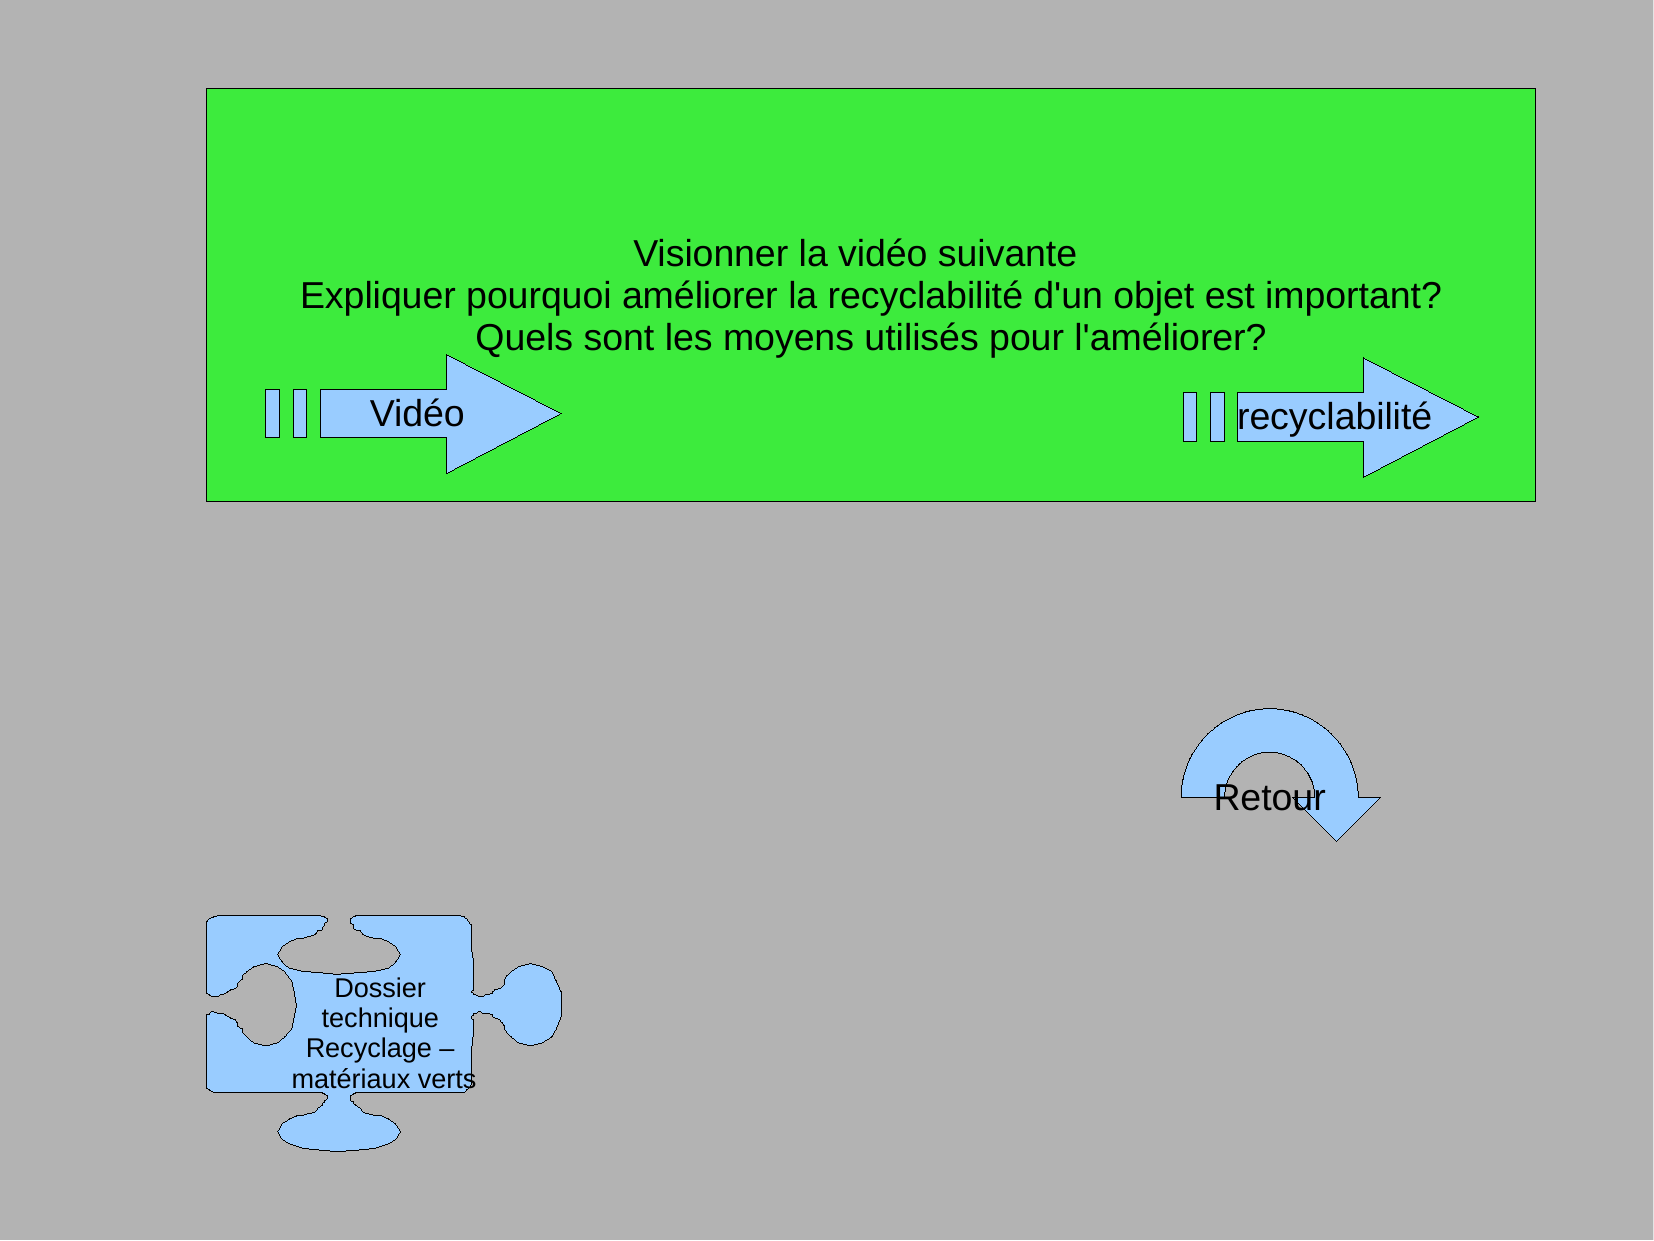

Visionner la vidéo suivante
Expliquer pourquoi améliorer la recyclabilité d'un objet est important?
Quels sont les moyens utilisés pour l'améliorer?
Vidéo
recyclabilité
Retour
Dossier
technique
Recyclage –
matériaux verts